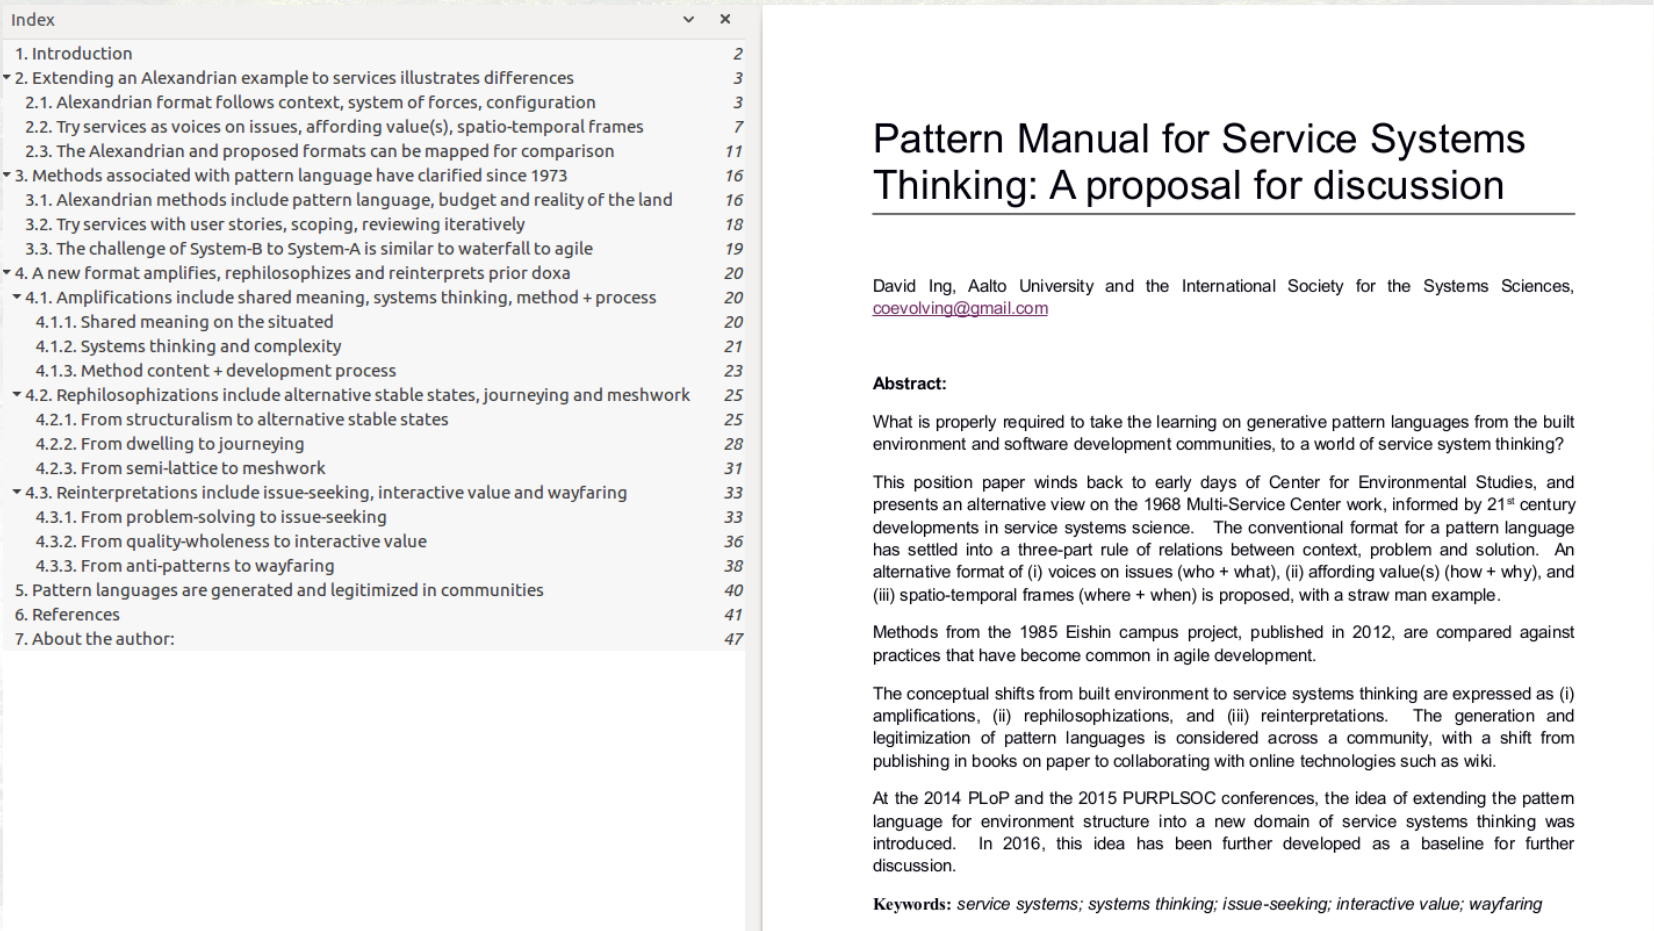

# Paper as submitted to proceedings
Pattern Manual for Service Systems Thinking
October 2016
2